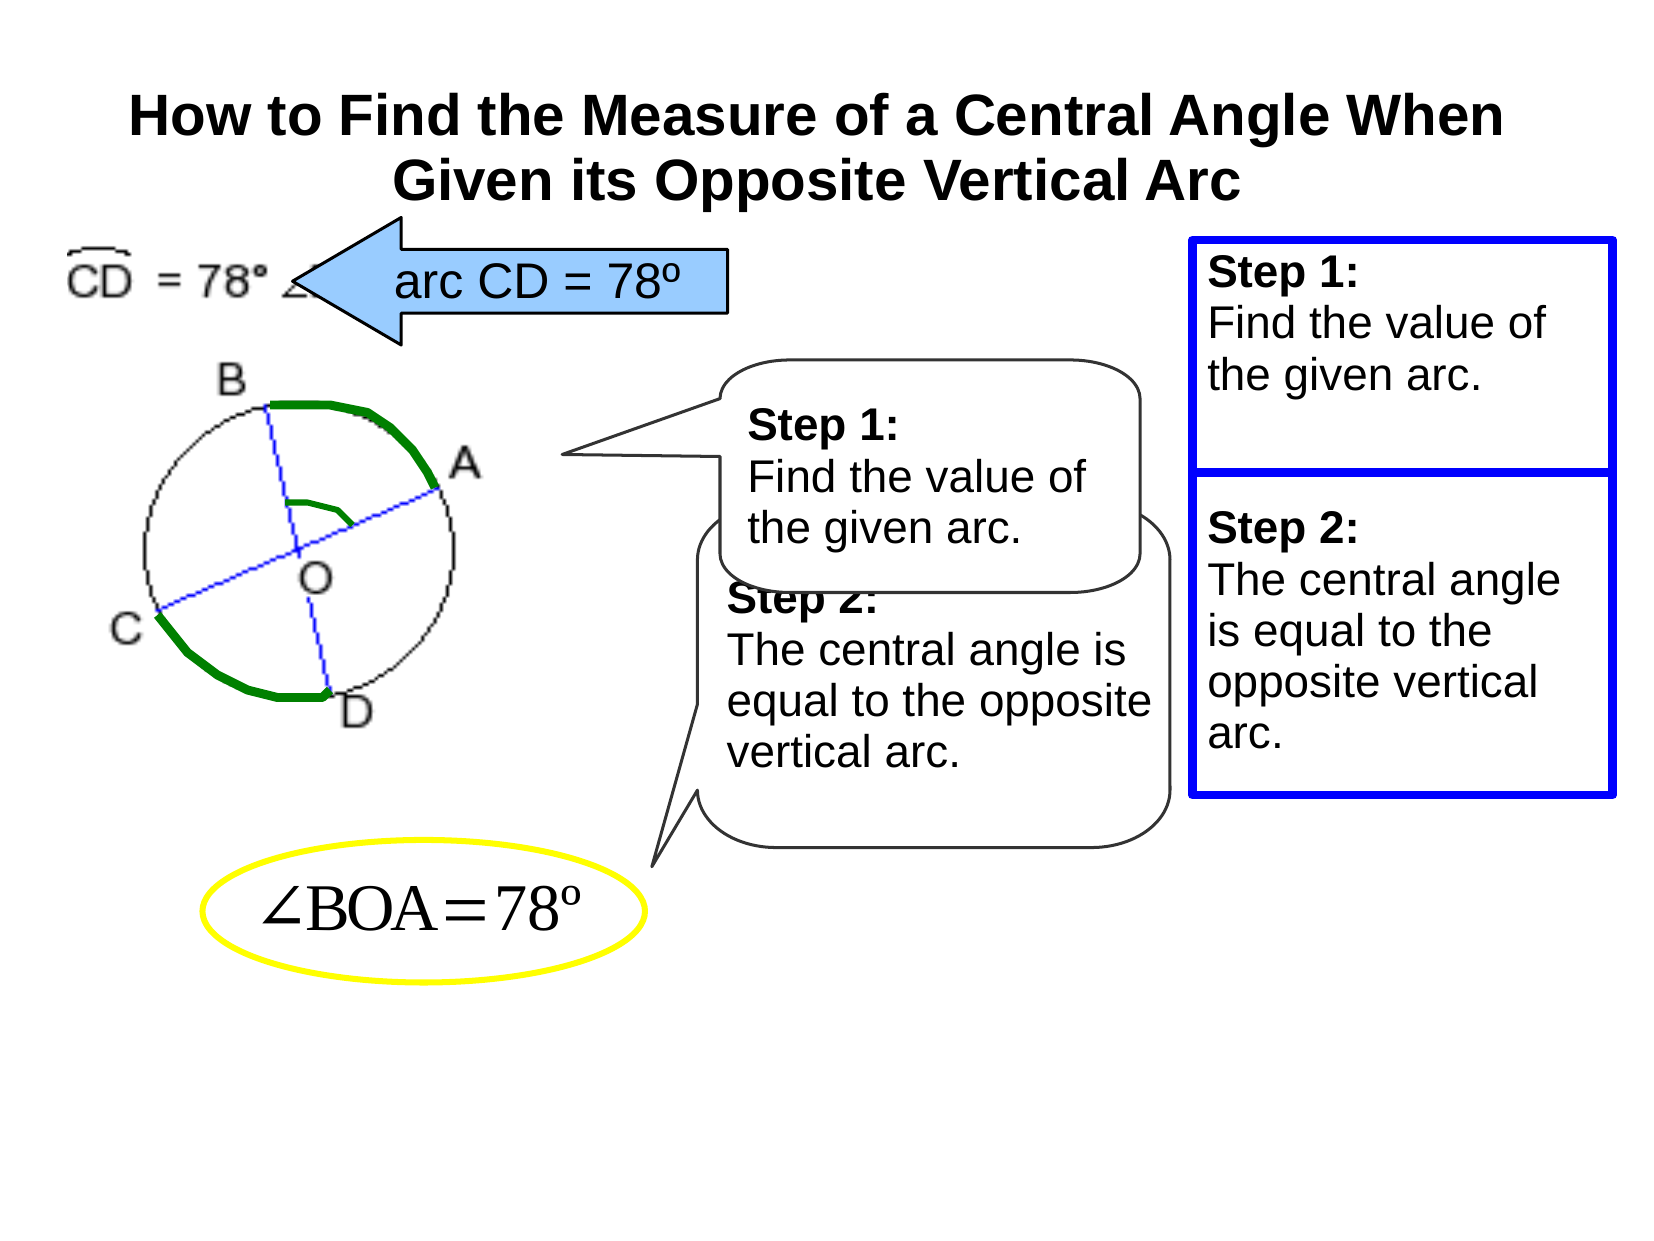

How to Find the Measure of a Central Angle When Given its Opposite Vertical Arc
Step 1:
Find the value of the given arc.
Step 2:
The central angle is equal to the opposite vertical arc.
arc CD = 78º
Step 1:
Find the value of
the given arc.
Step 2:
The central angle is
equal to the opposite
vertical arc.